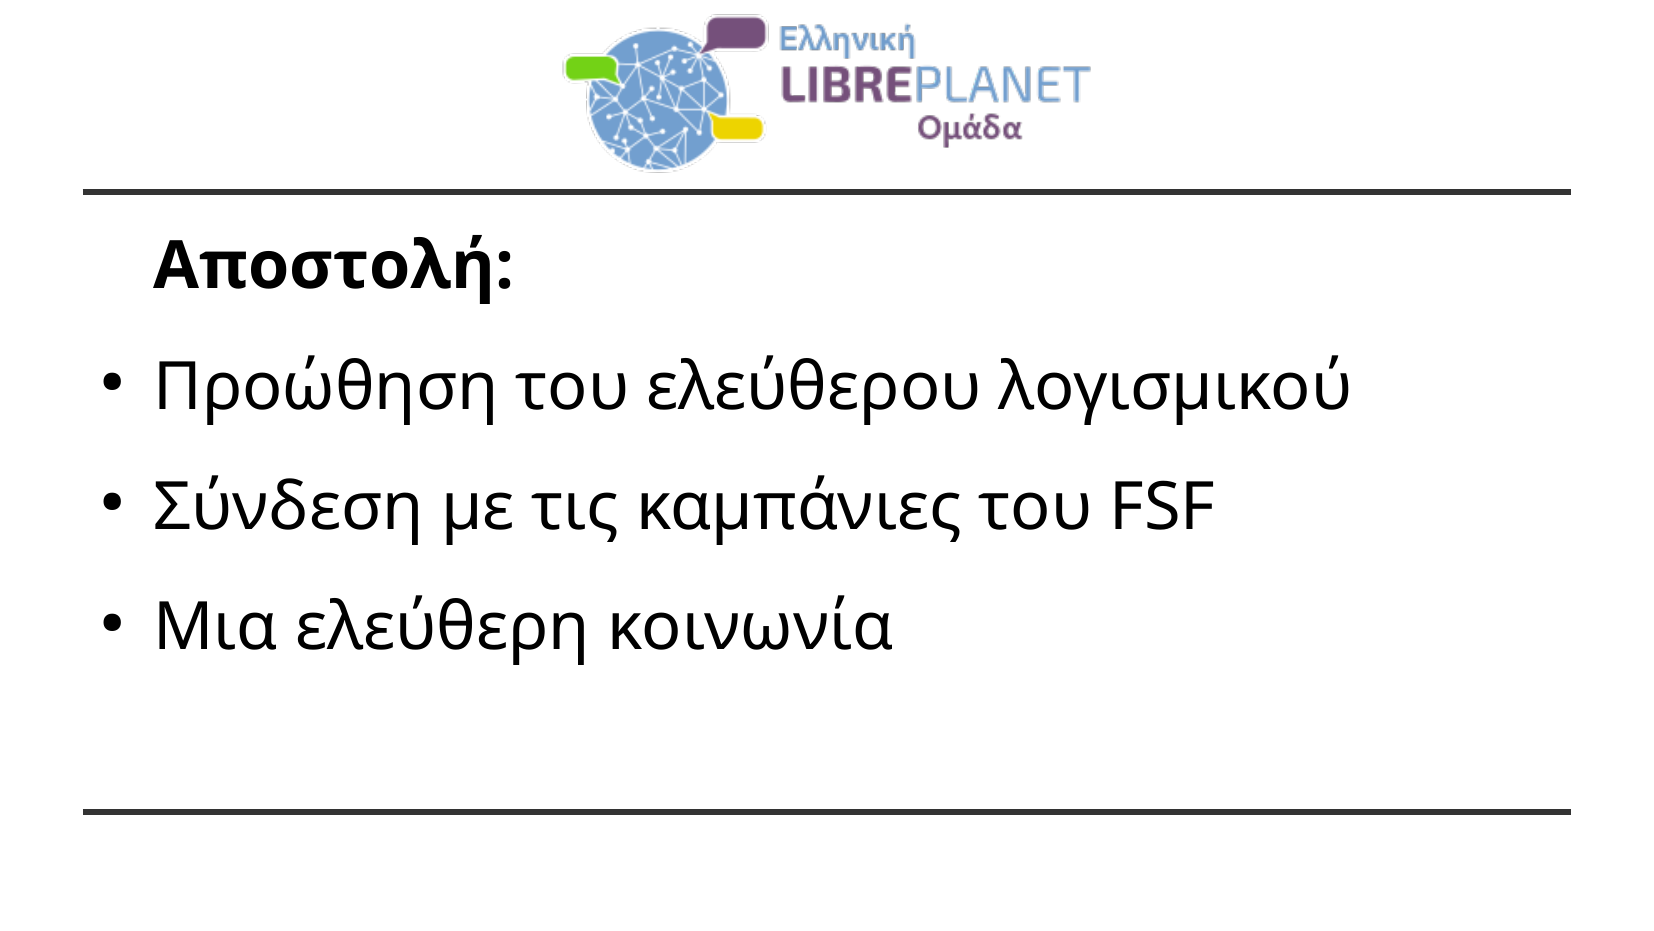

# Αποστολή:
Προώθηση του ελεύθερου λογισμικού
Σύνδεση με τις καμπάνιες του FSF
Μια ελεύθερη κοινωνία